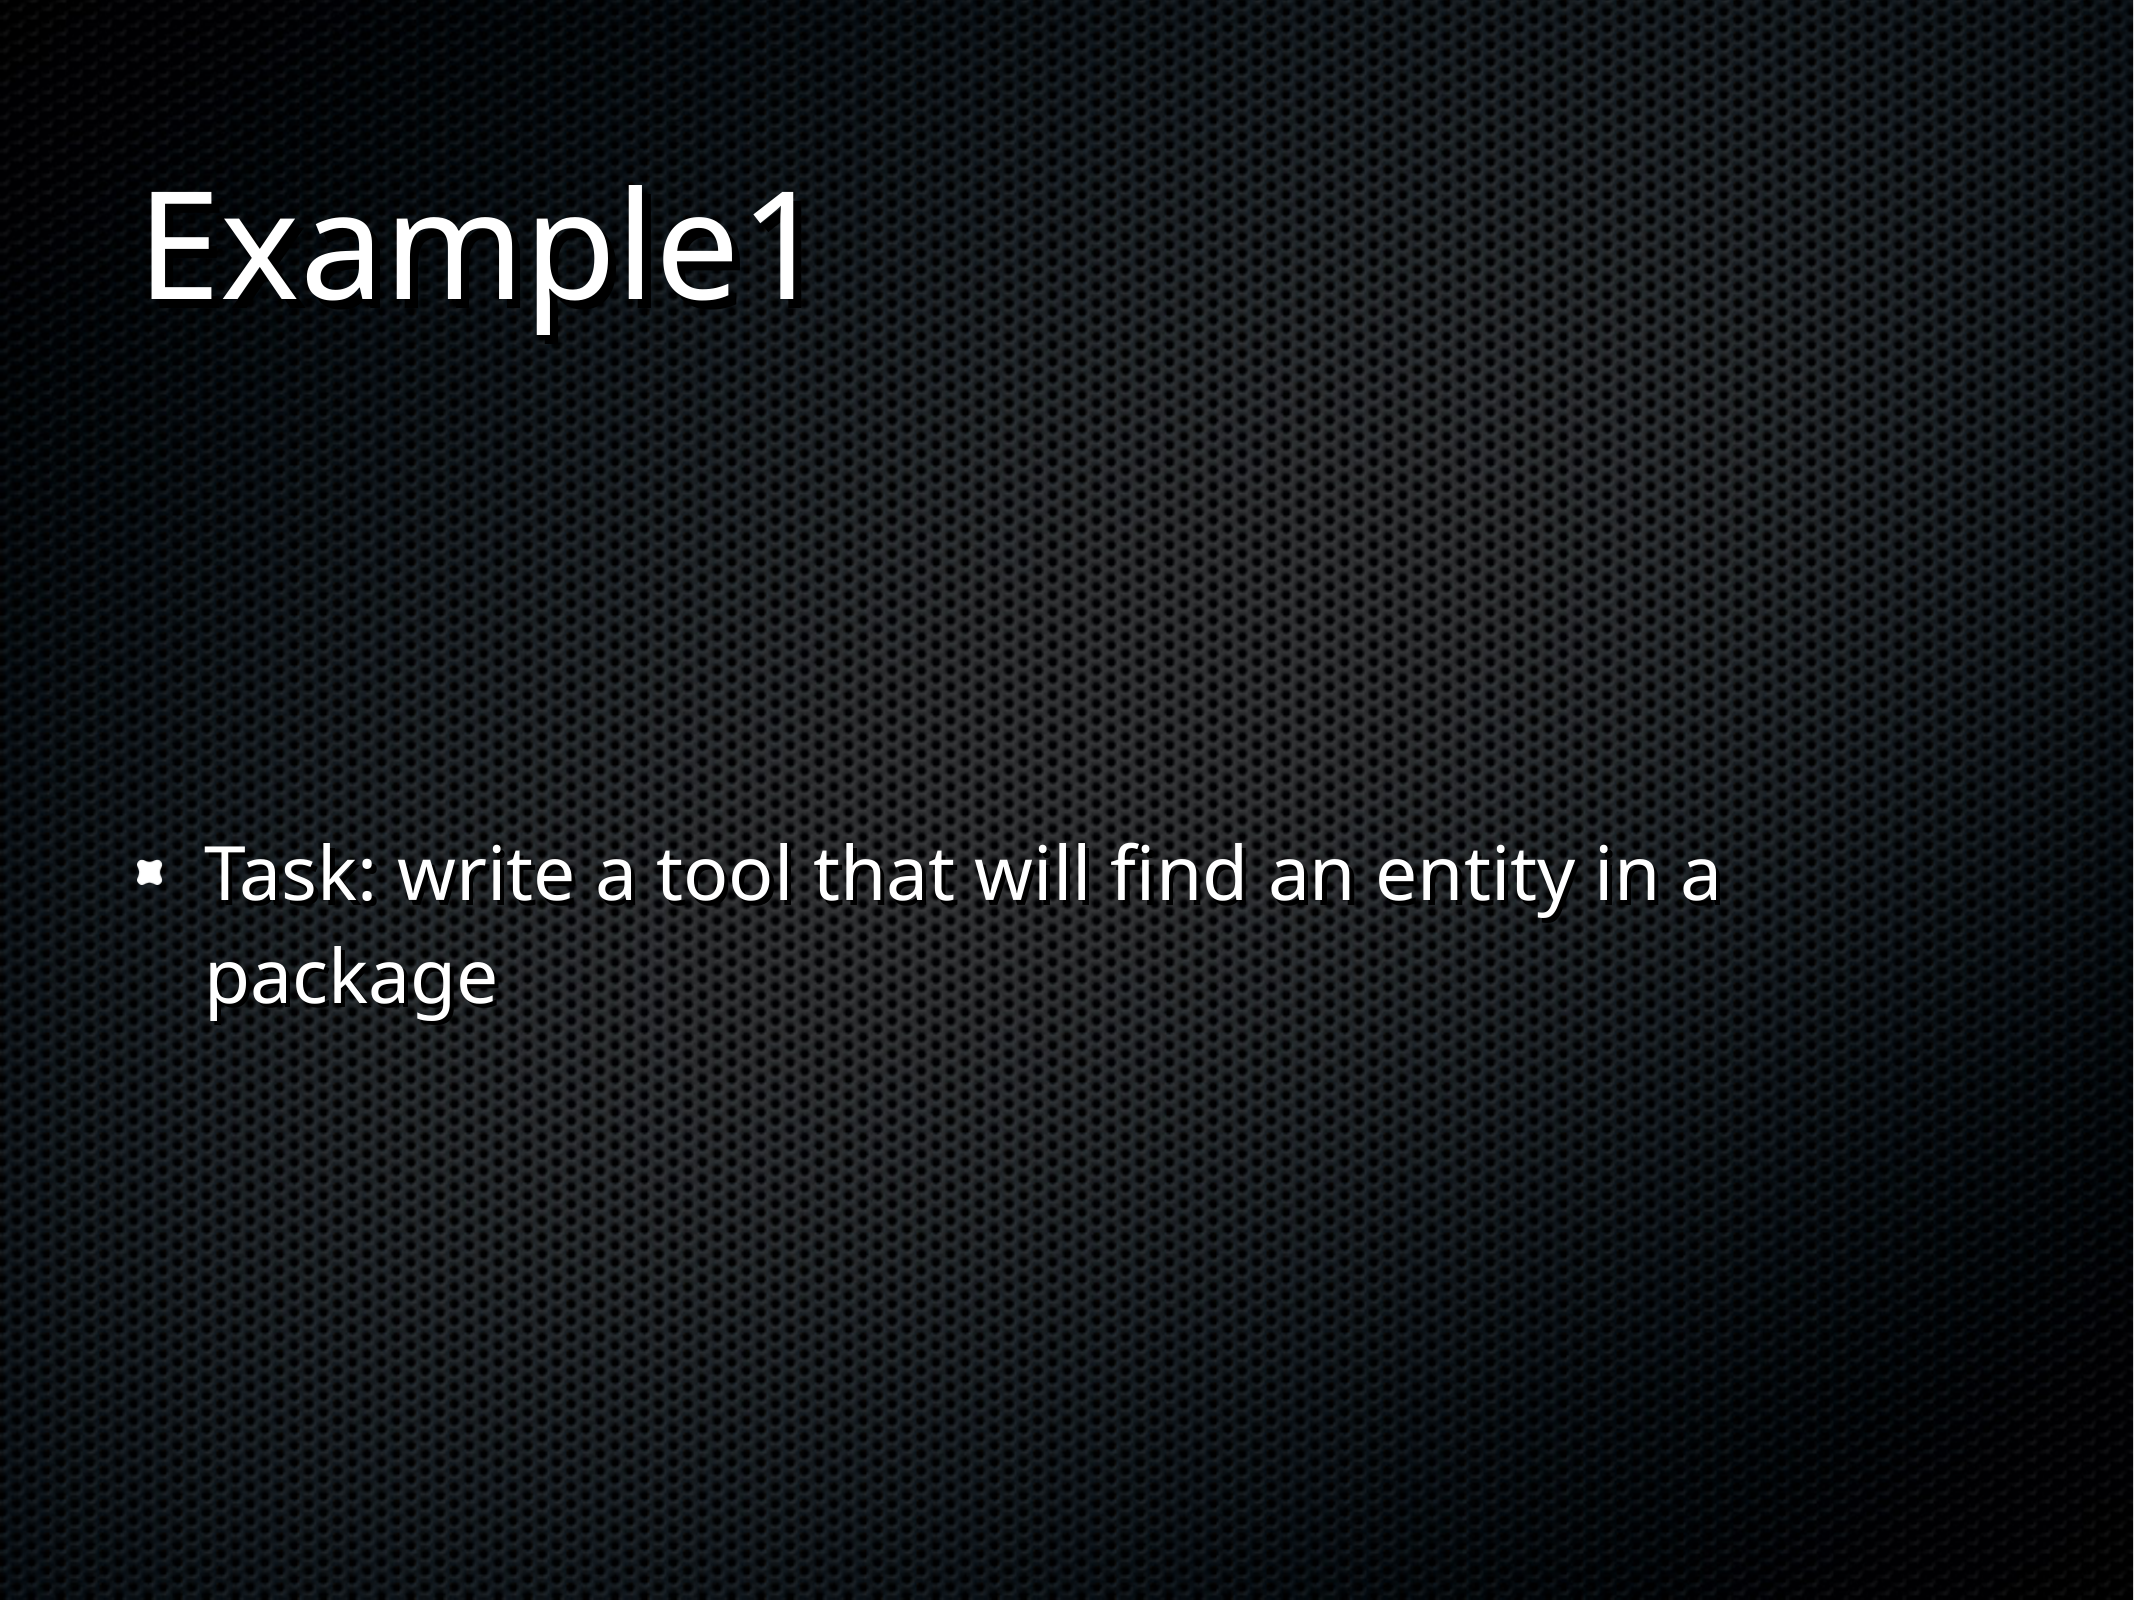

# Example1
Task: write a tool that will find an entity in a package